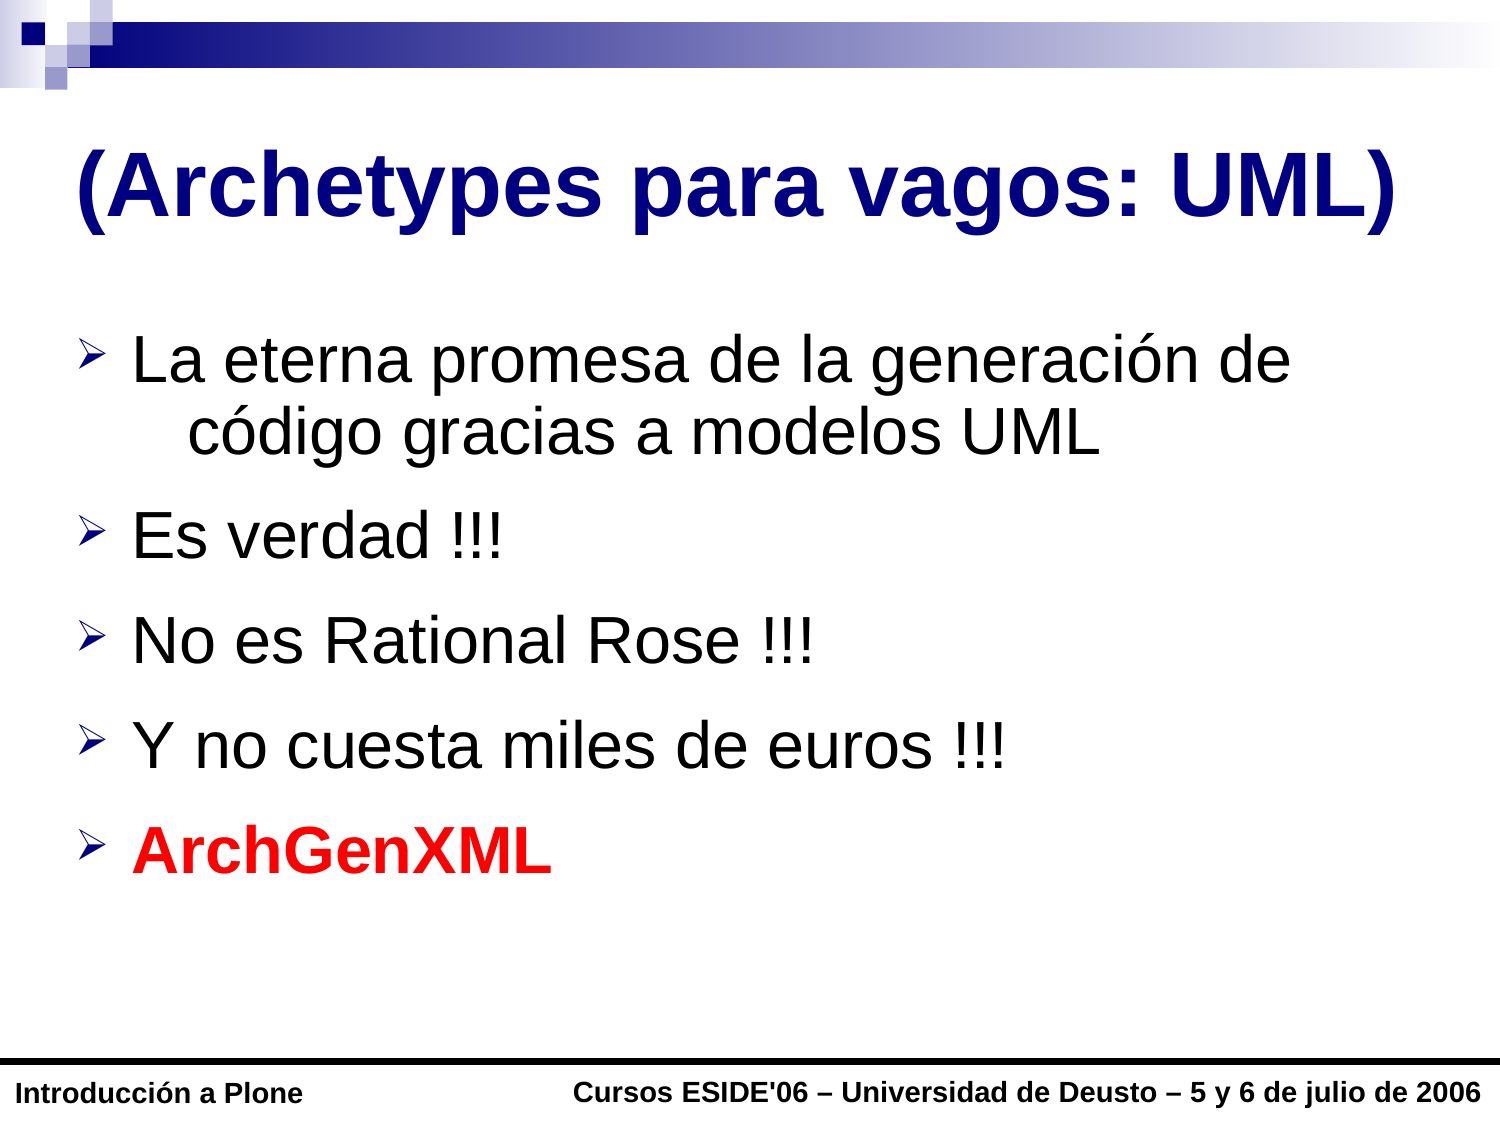

# (Archetypes para vagos: UML)
La eterna promesa de la generación de código gracias a modelos UML
Es verdad !!!
No es Rational Rose !!!
Y no cuesta miles de euros !!!
ArchGenXML